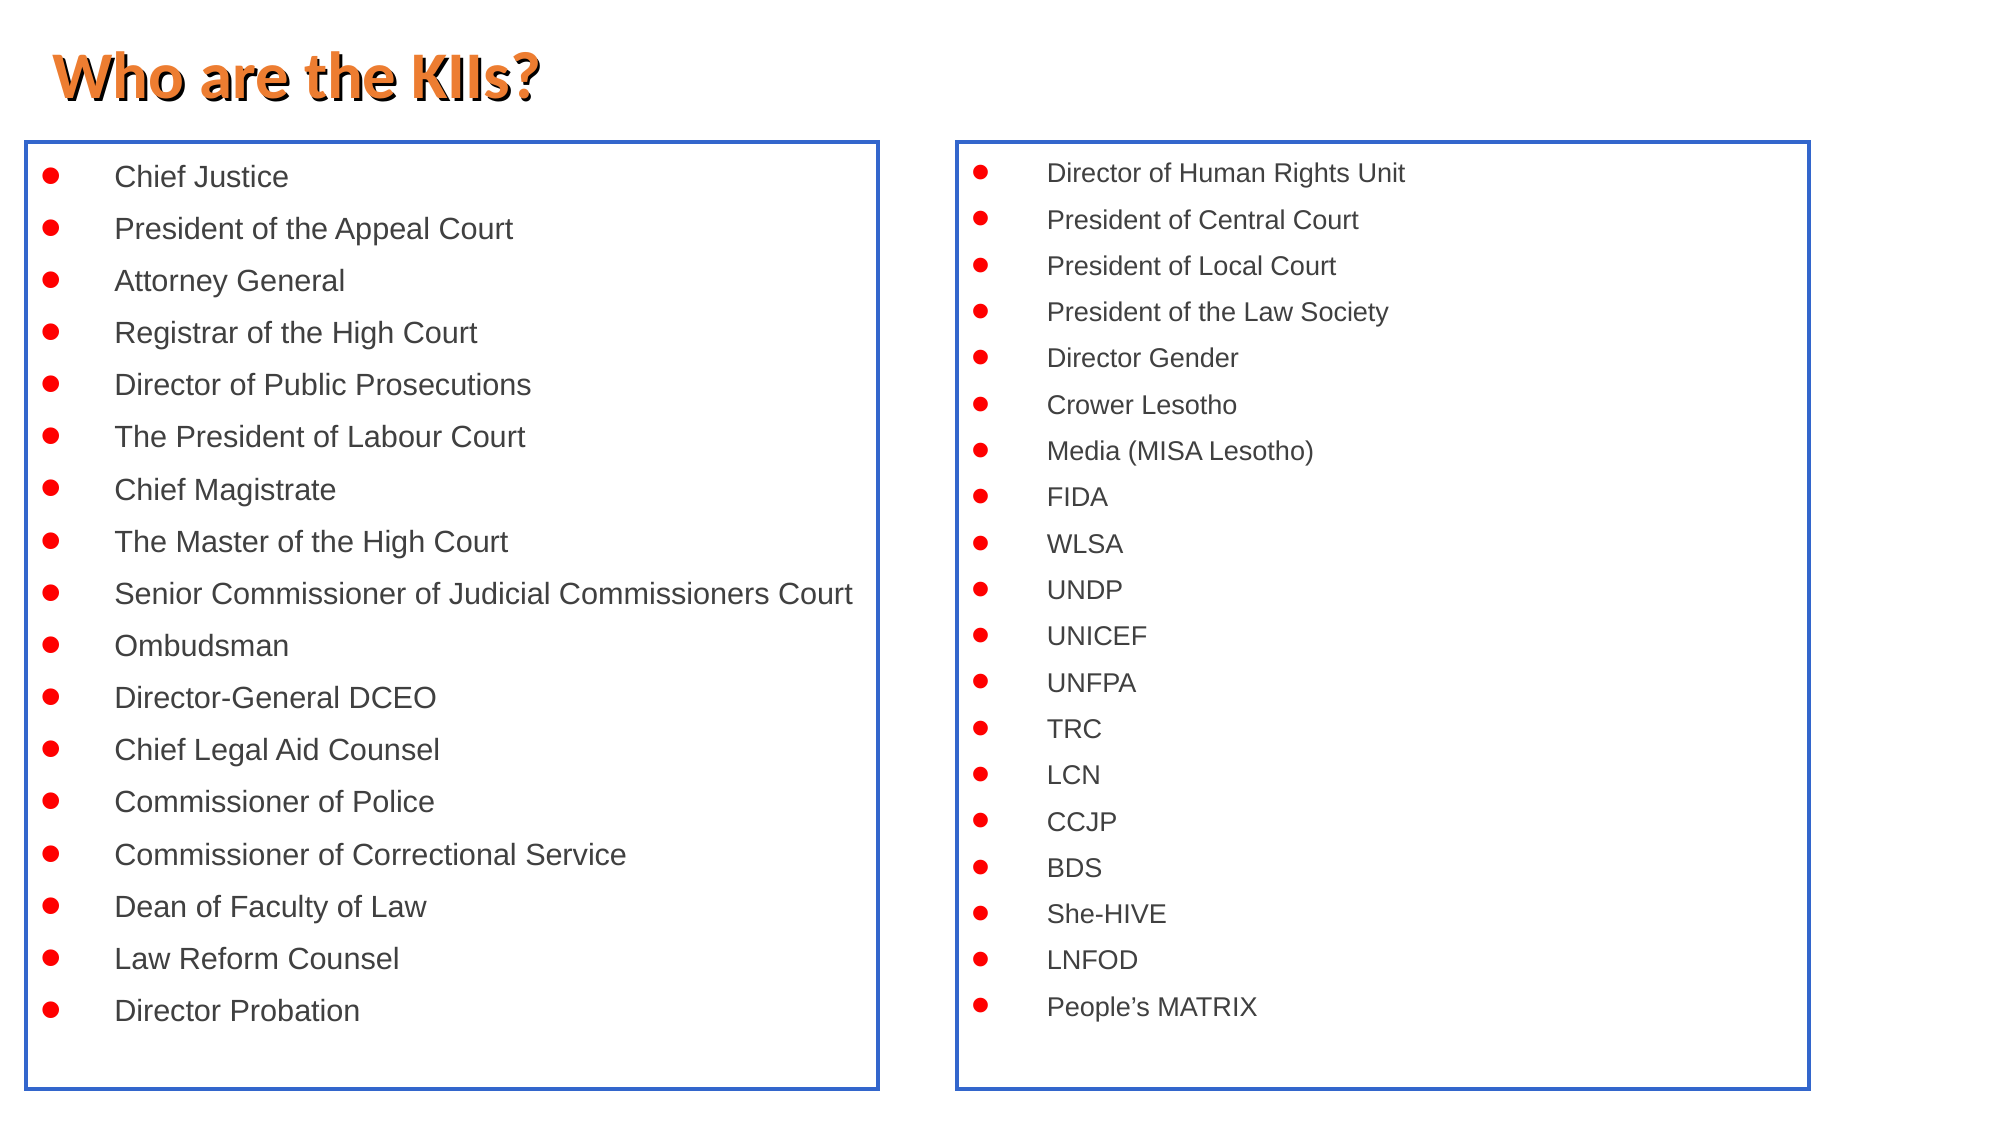

# Who are the KIIs?
Chief Justice
President of the Appeal Court
Attorney General
Registrar of the High Court
Director of Public Prosecutions
The President of Labour Court
Chief Magistrate
The Master of the High Court
Senior Commissioner of Judicial Commissioners Court
Ombudsman
Director-General DCEO
Chief Legal Aid Counsel
Commissioner of Police
Commissioner of Correctional Service
Dean of Faculty of Law
Law Reform Counsel
Director Probation
Director of Human Rights Unit
President of Central Court
President of Local Court
President of the Law Society
Director Gender
Crower Lesotho
Media (MISA Lesotho)
FIDA
WLSA
UNDP
UNICEF
UNFPA
TRC
LCN
CCJP
BDS
She-HIVE
LNFOD
People’s MATRIX